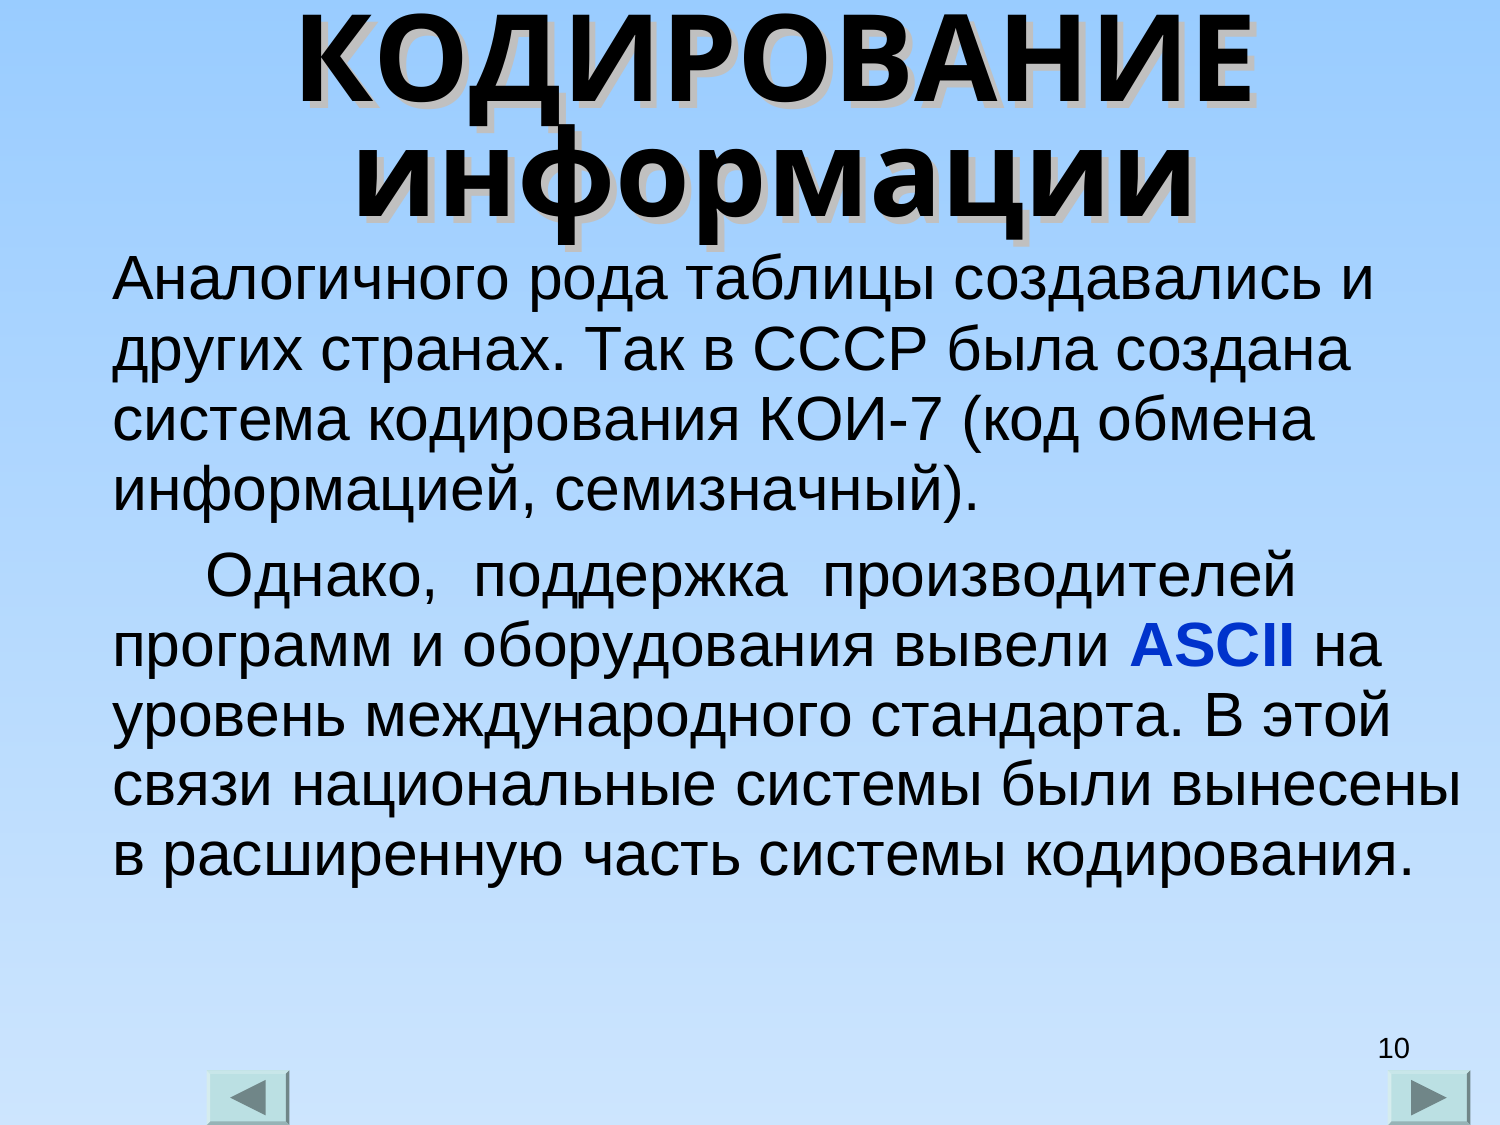

# КОДИРОВАНИЕ информации
	Аналогичного рода таблицы создавались и других странах. Так в СССР была создана система кодирования КОИ-7 (код обмена информацией, семизначный).
		Однако, поддержка производителей программ и оборудования вывели ASCII на уровень международного стандарта. В этой связи национальные системы были вынесены в расширенную часть системы кодирования.
10